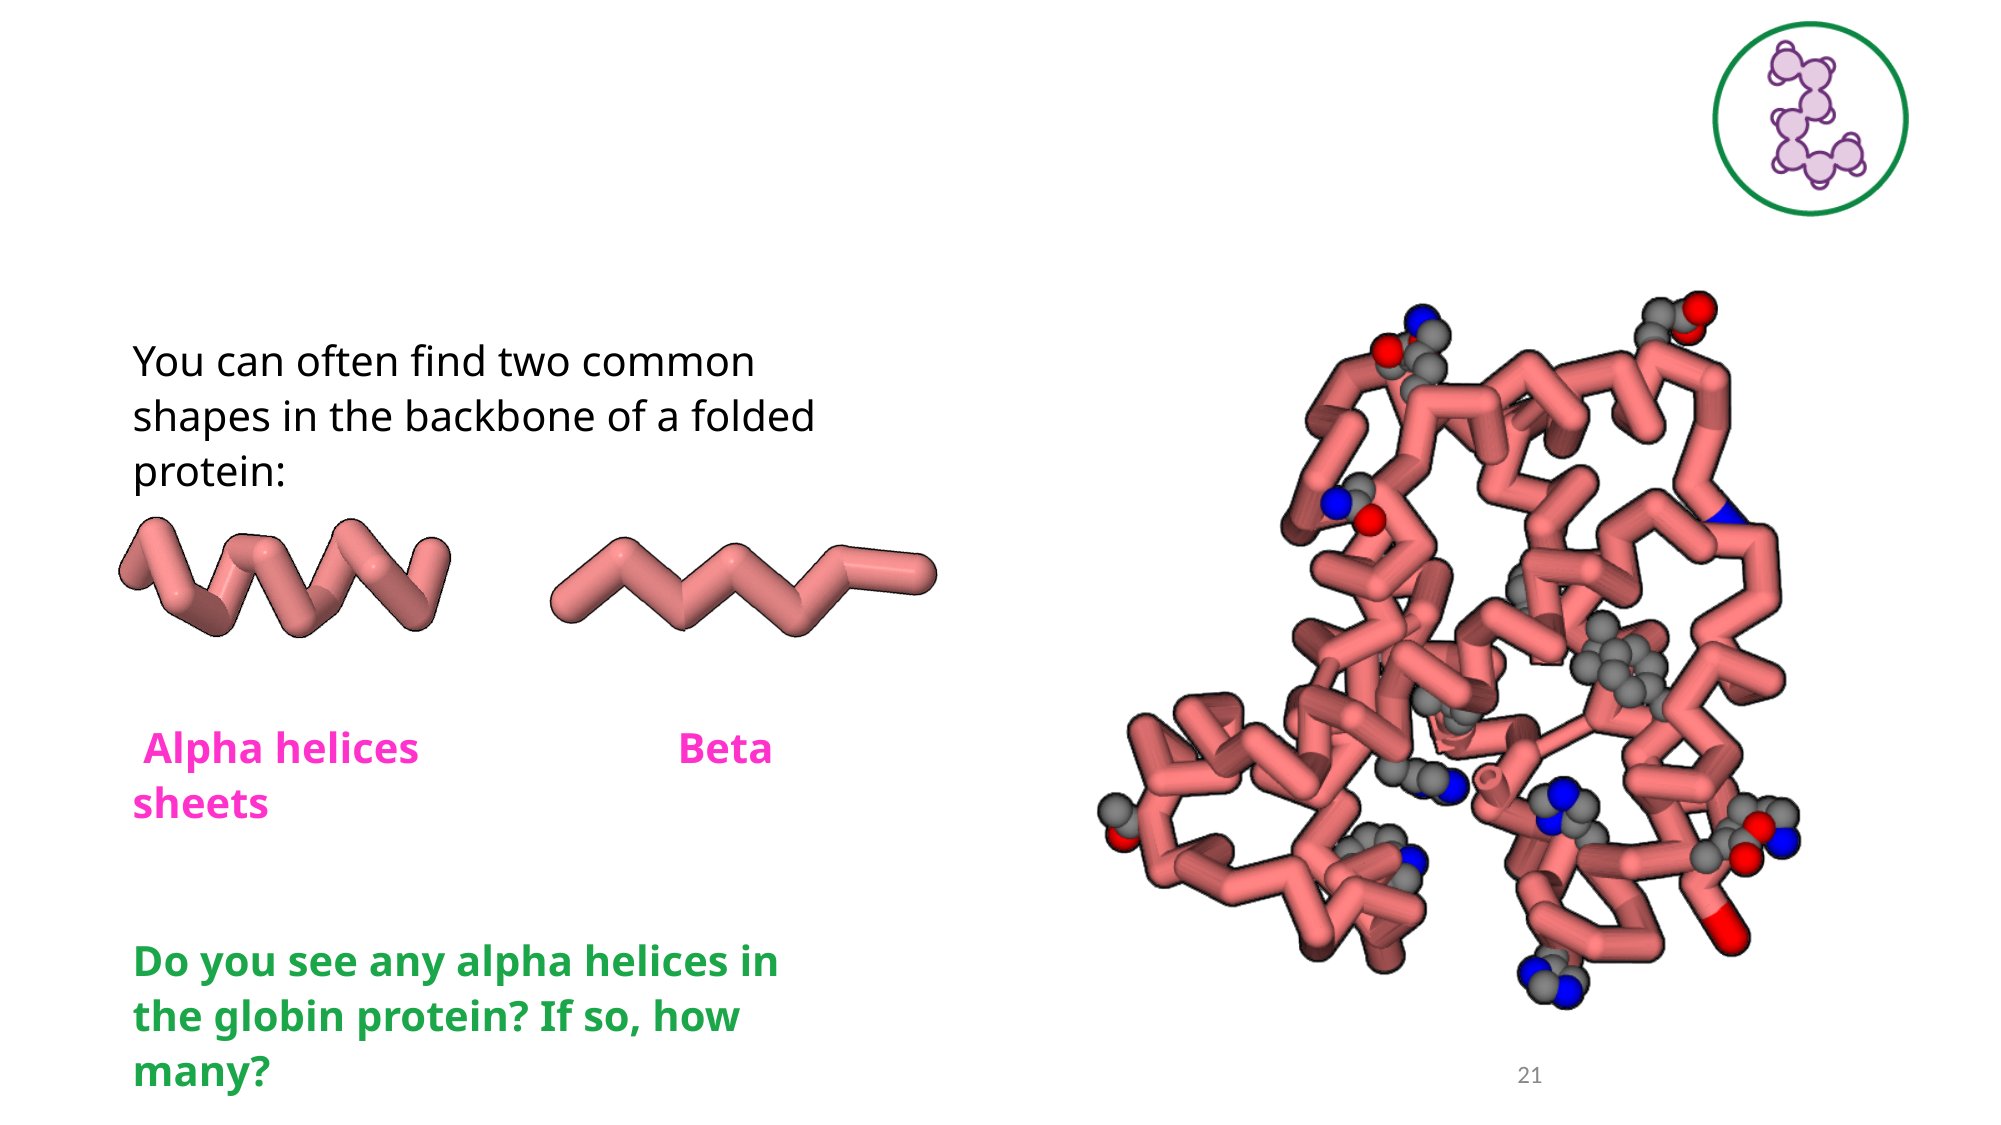

Secondary Structure: Finding Helices or Sheets
You can often find two common shapes in the backbone of a folded protein:
 Alpha helices Beta sheets
Do you see any alpha helices in the globin protein? If so, how many?
Do you see any beta sheets?